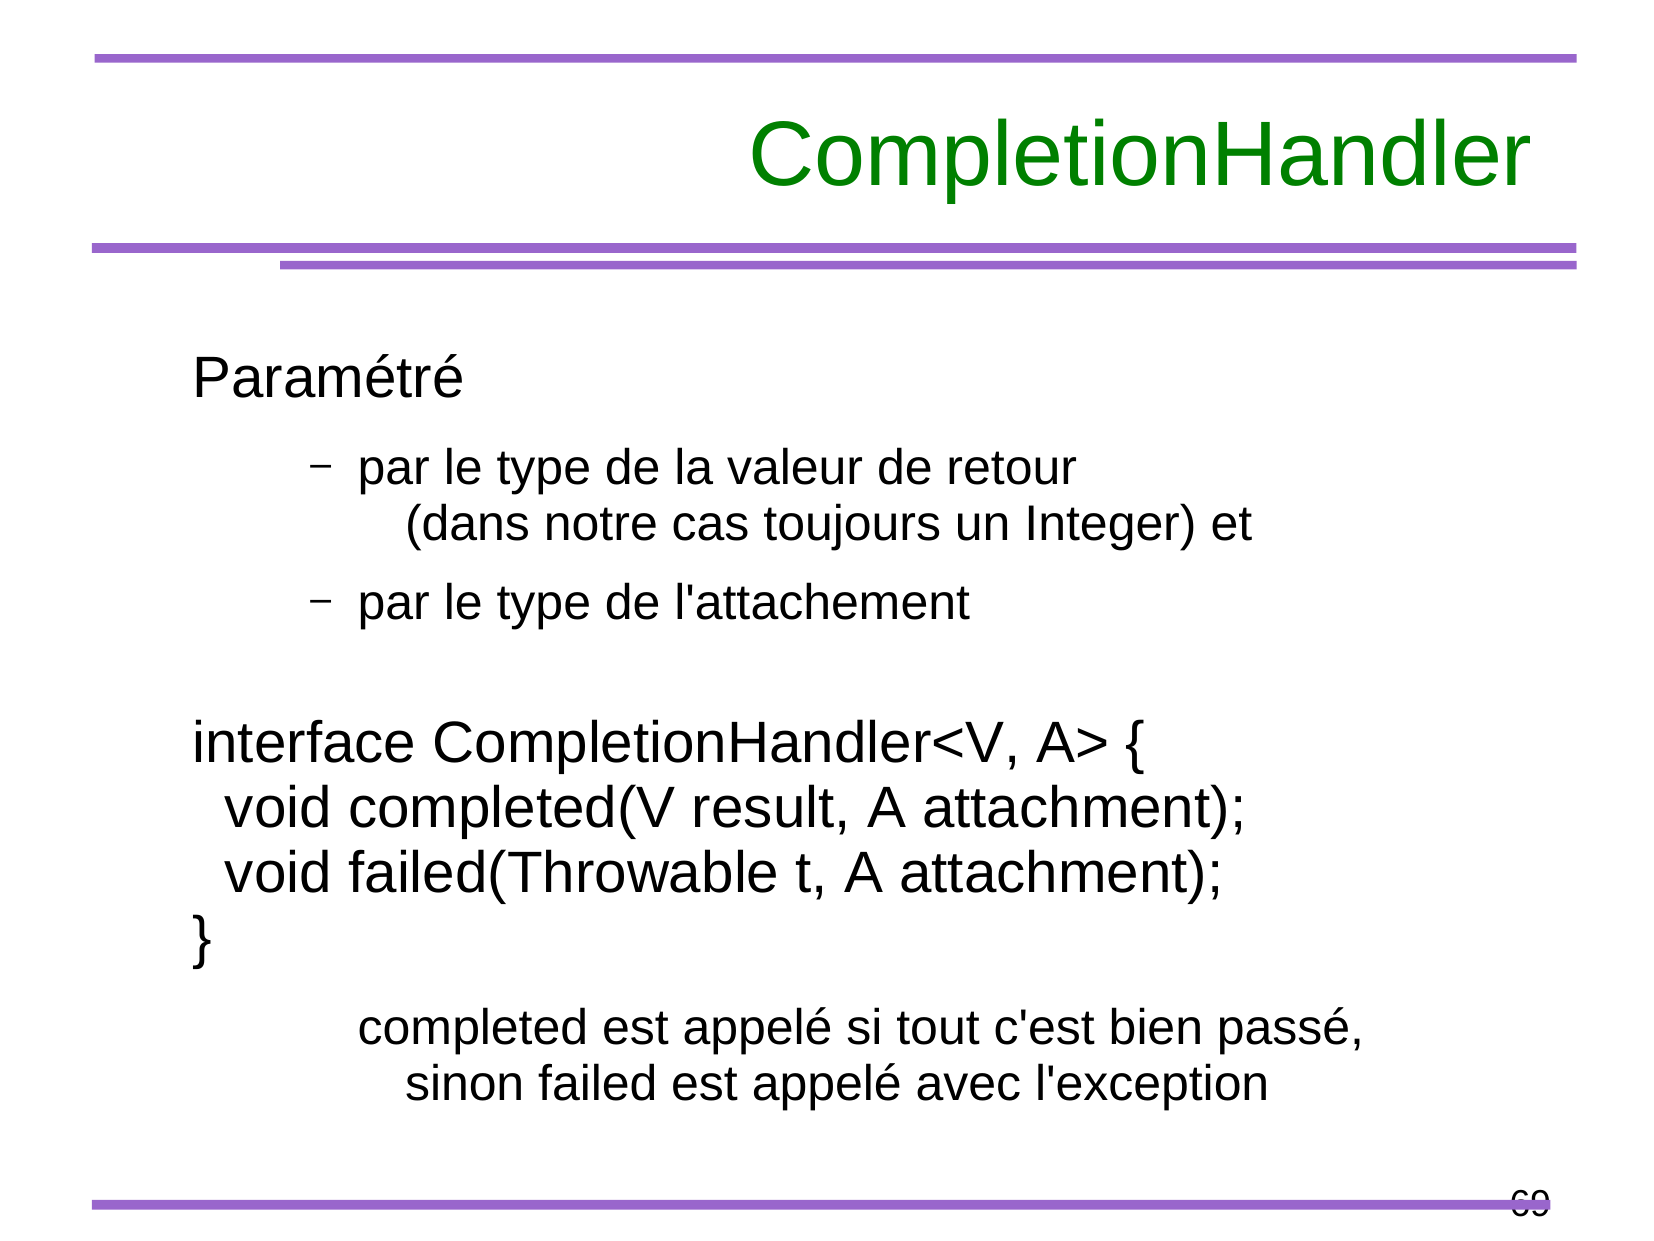

# CompletionHandler
Paramétré
par le type de la valeur de retour
(dans notre cas toujours un Integer) et
par le type de l'attachement
interface CompletionHandler<V, A> {
 void completed(V result, A attachment);
 void failed(Throwable t, A attachment);
}
completed est appelé si tout c'est bien passé,
sinon failed est appelé avec l'exception